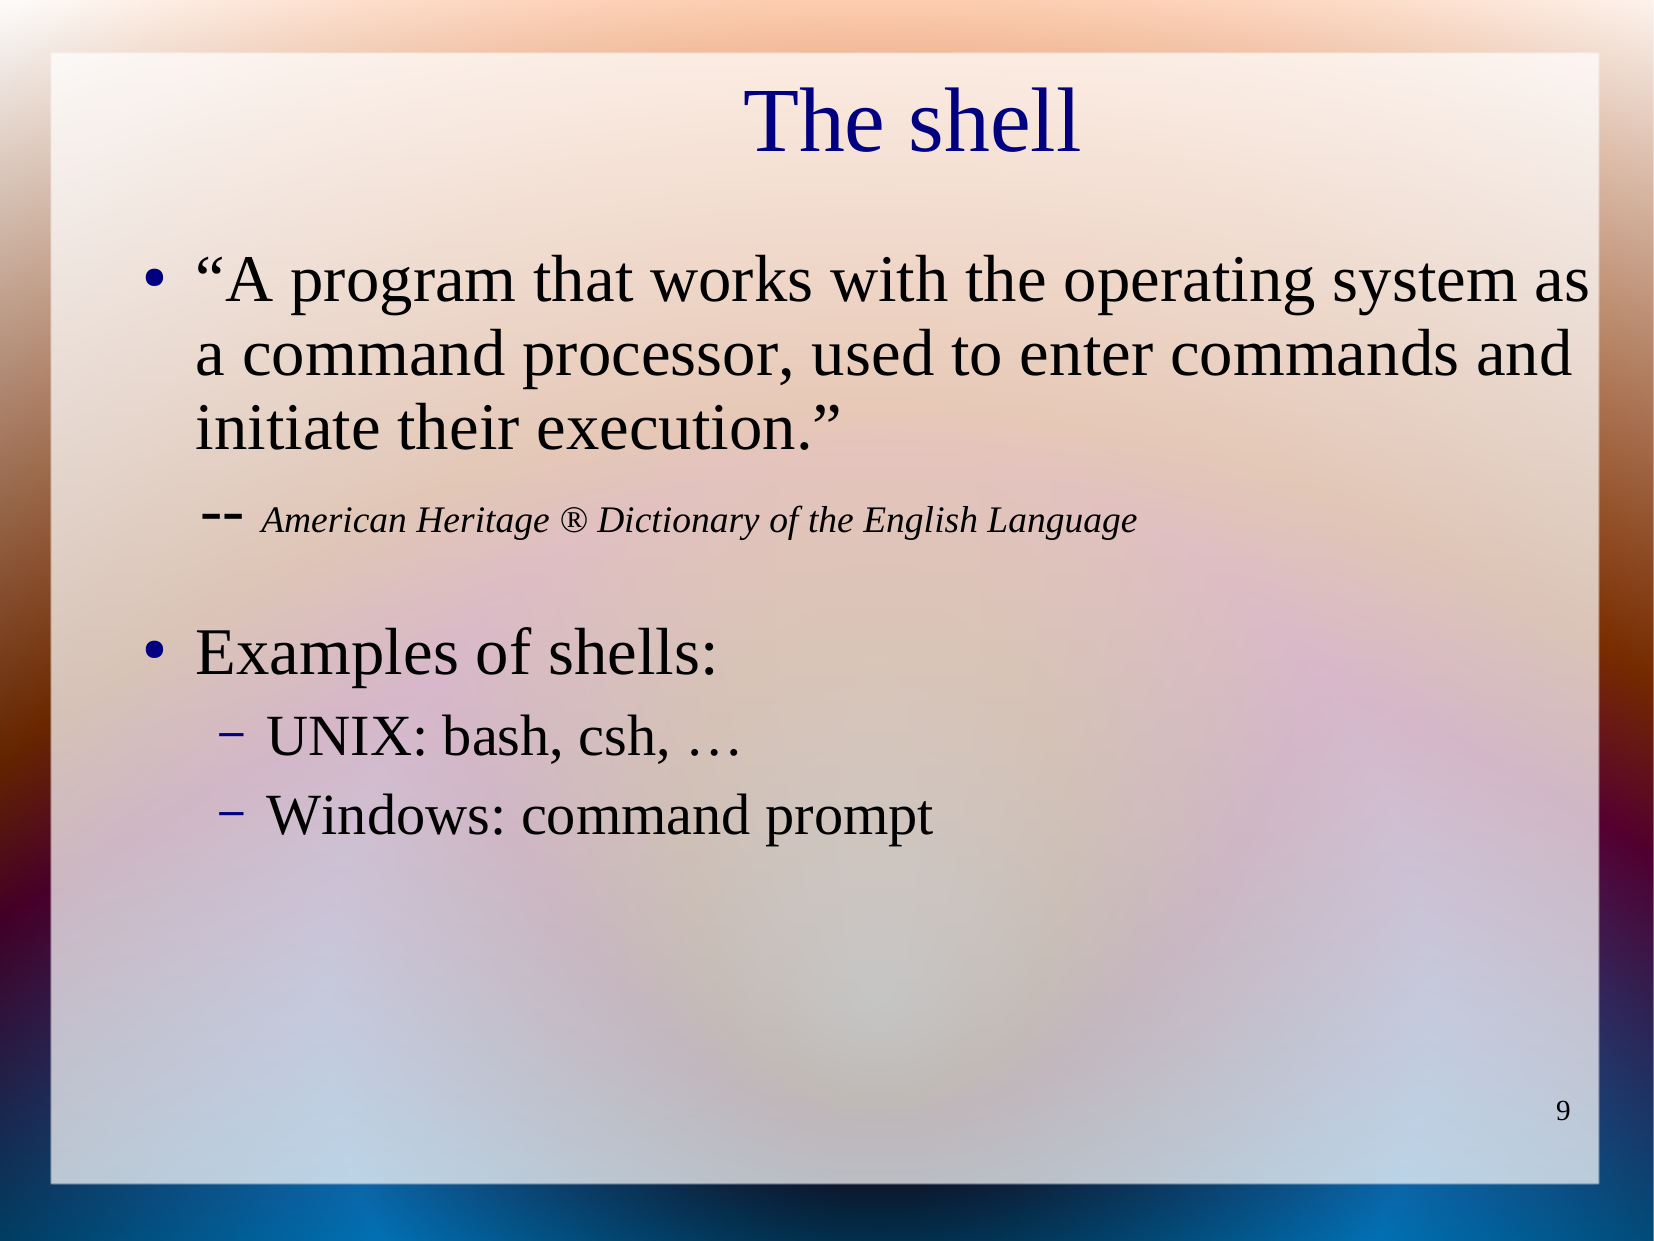

# The shell
“A program that works with the operating system as a command processor, used to enter commands and initiate their execution.”
-- American Heritage ® Dictionary of the English Language
Examples of shells:
UNIX: bash, csh, …
Windows: command prompt
9